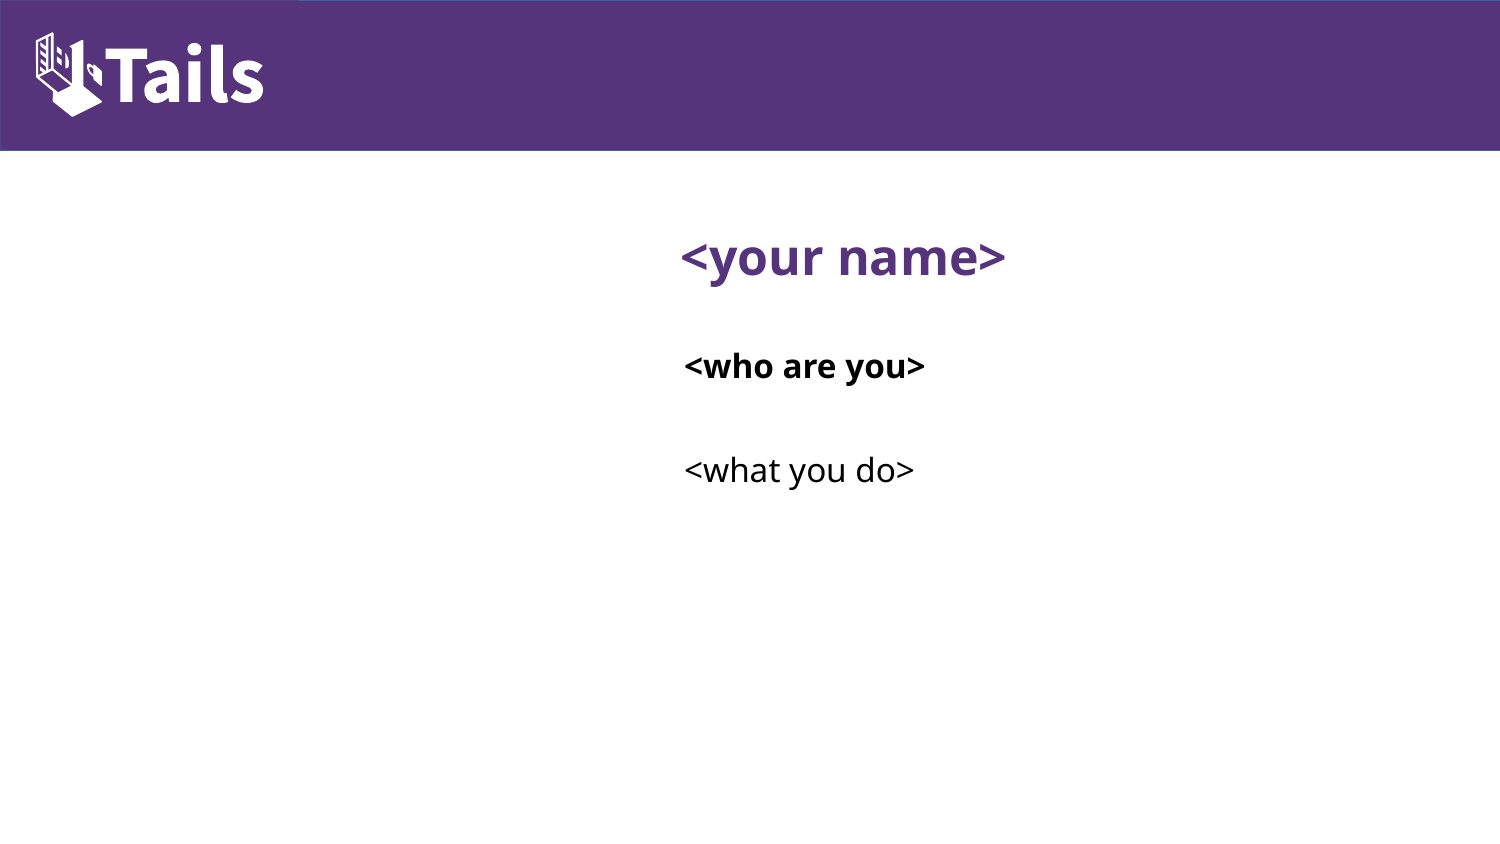

# <your name>
<who are you>
<what you do>